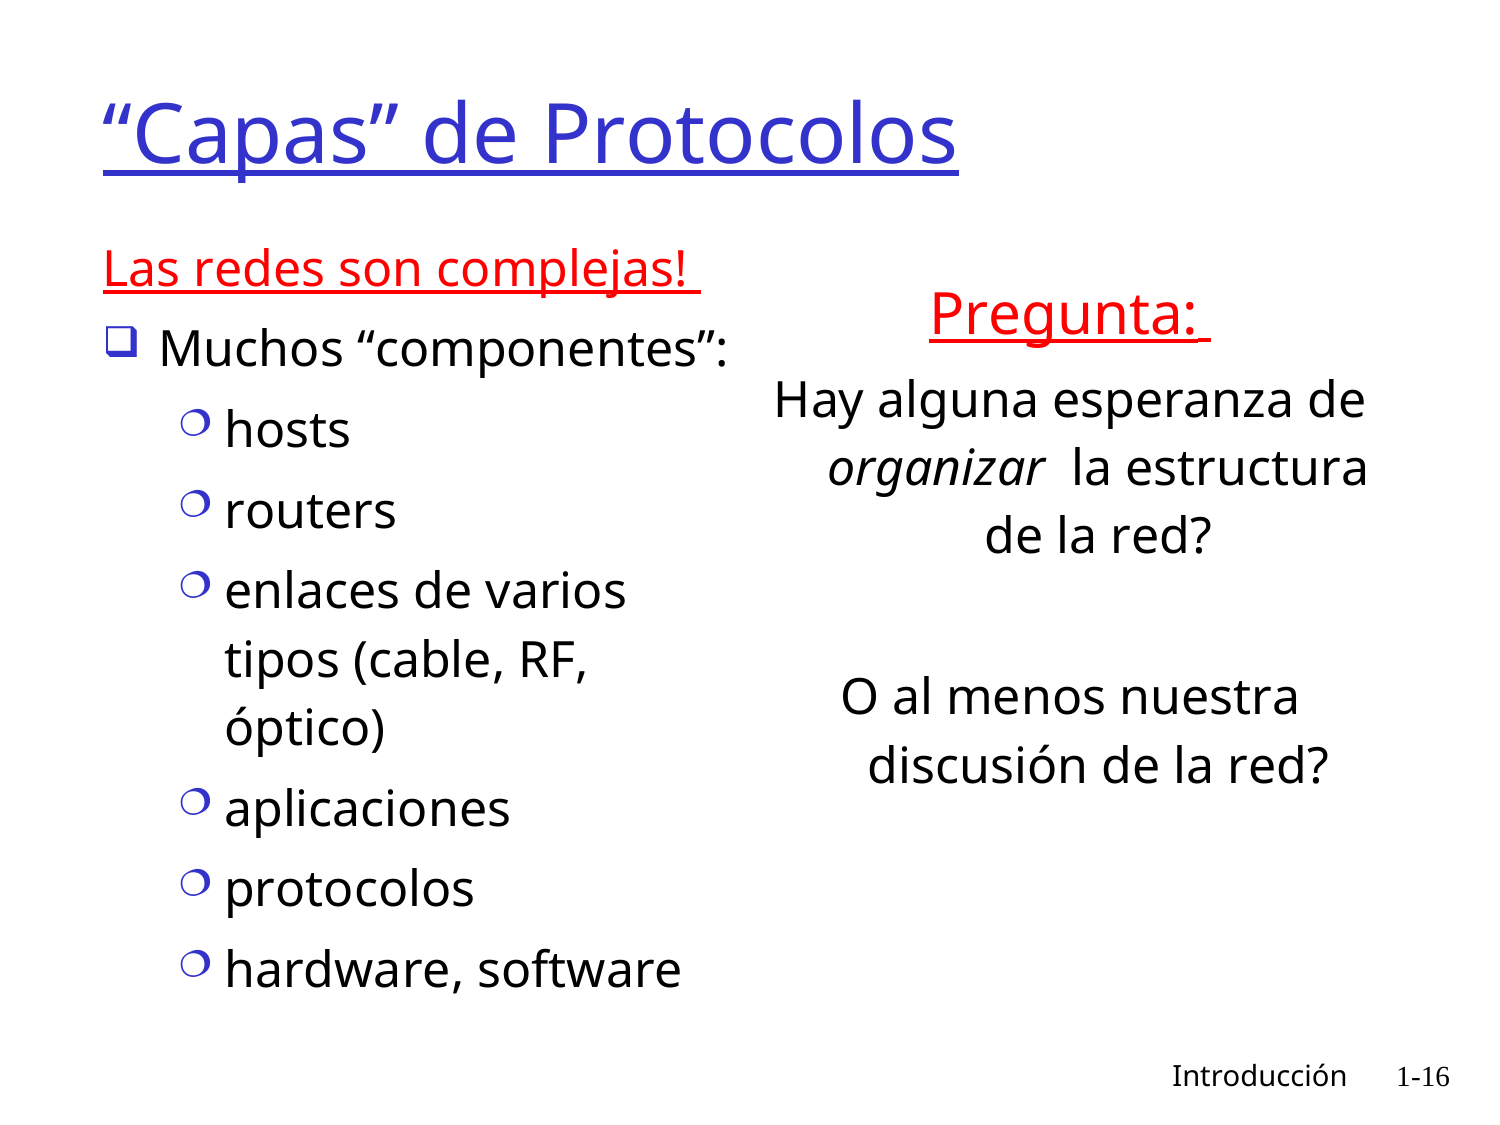

# “Capas” de Protocolos
Las redes son complejas!
Muchos “componentes”:
hosts
routers
enlaces de varios tipos (cable, RF, óptico)
aplicaciones
protocolos
hardware, software
Pregunta:
Hay alguna esperanza de organizar la estructura de la red?
O al menos nuestra discusión de la red?
 Introducción